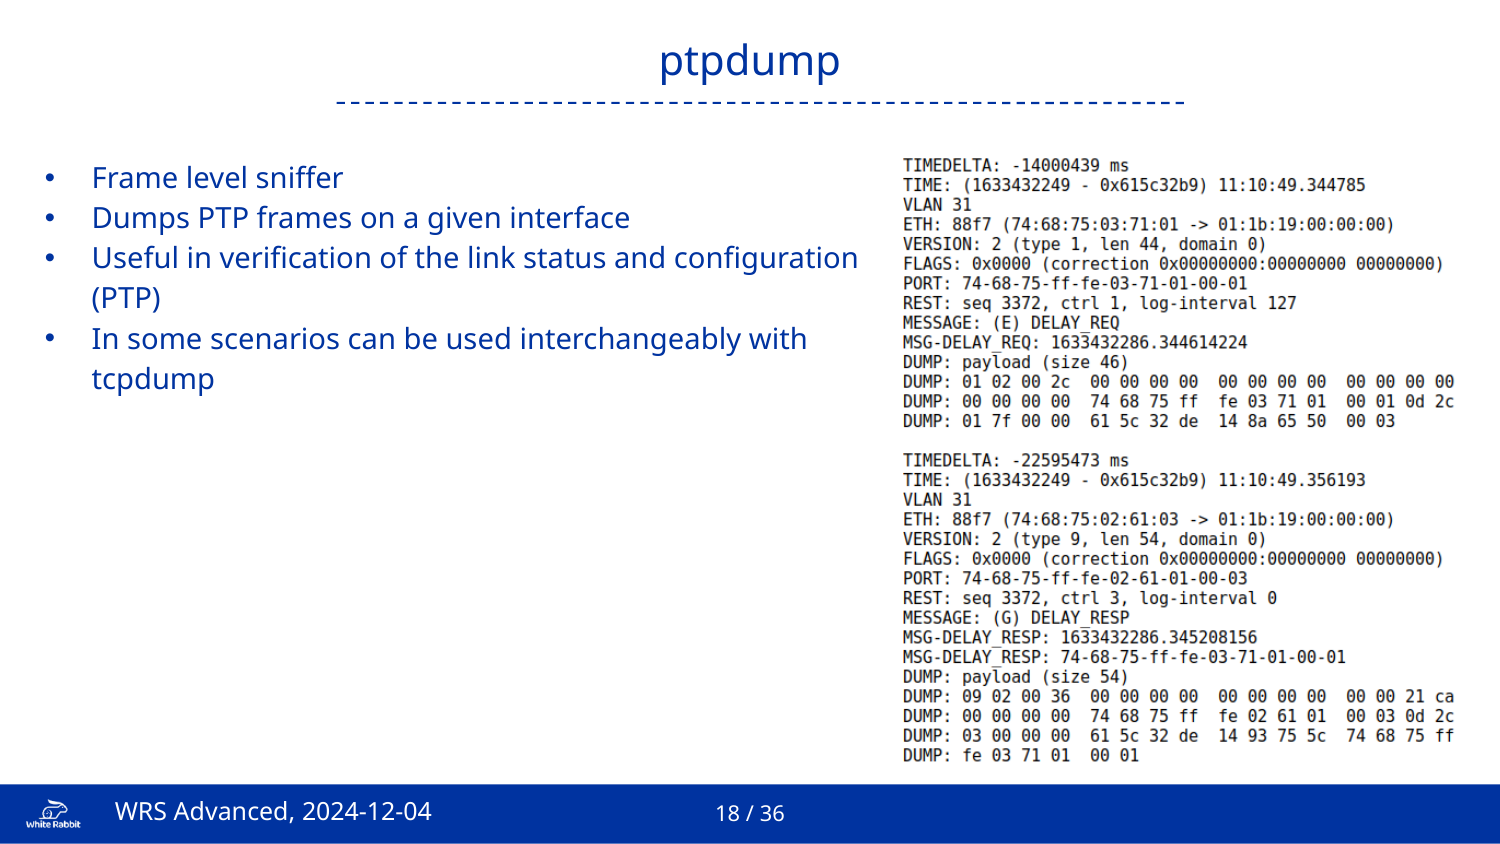

# ptpdump
Frame level sniffer
Dumps PTP frames on a given interface
Useful in verification of the link status and configuration (PTP)
In some scenarios can be used interchangeably with tcpdump
WRS Advanced, 2024-12-04